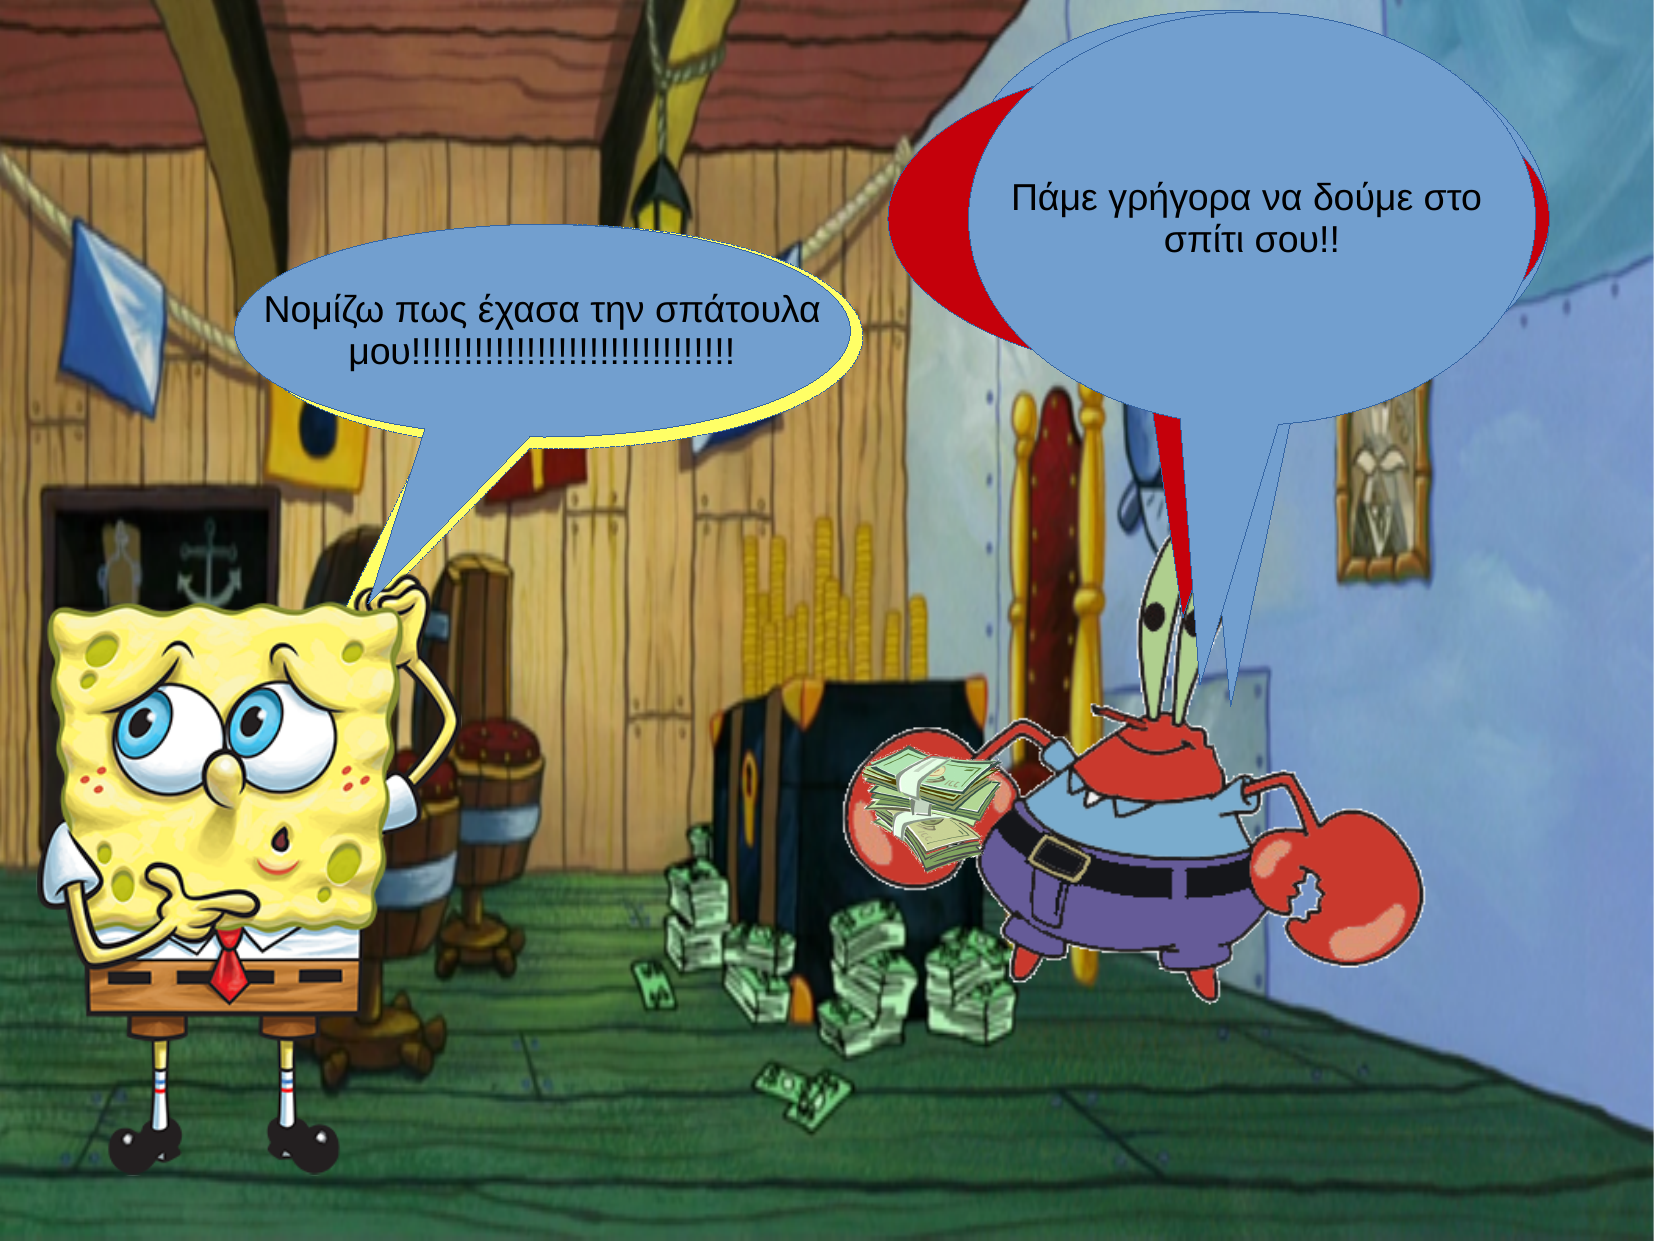

Ναι παιδί μου...
Πάμε γρήγορα να δούμε στο
σπίτι σου!!
196...197...198...199...
200...........
Νομίζω πως έχασα την σπάτουλα
μου!!!!!!!!!!!!!!!!!!!!!!!!!!!!!!!
Κύριε Καβούρη;